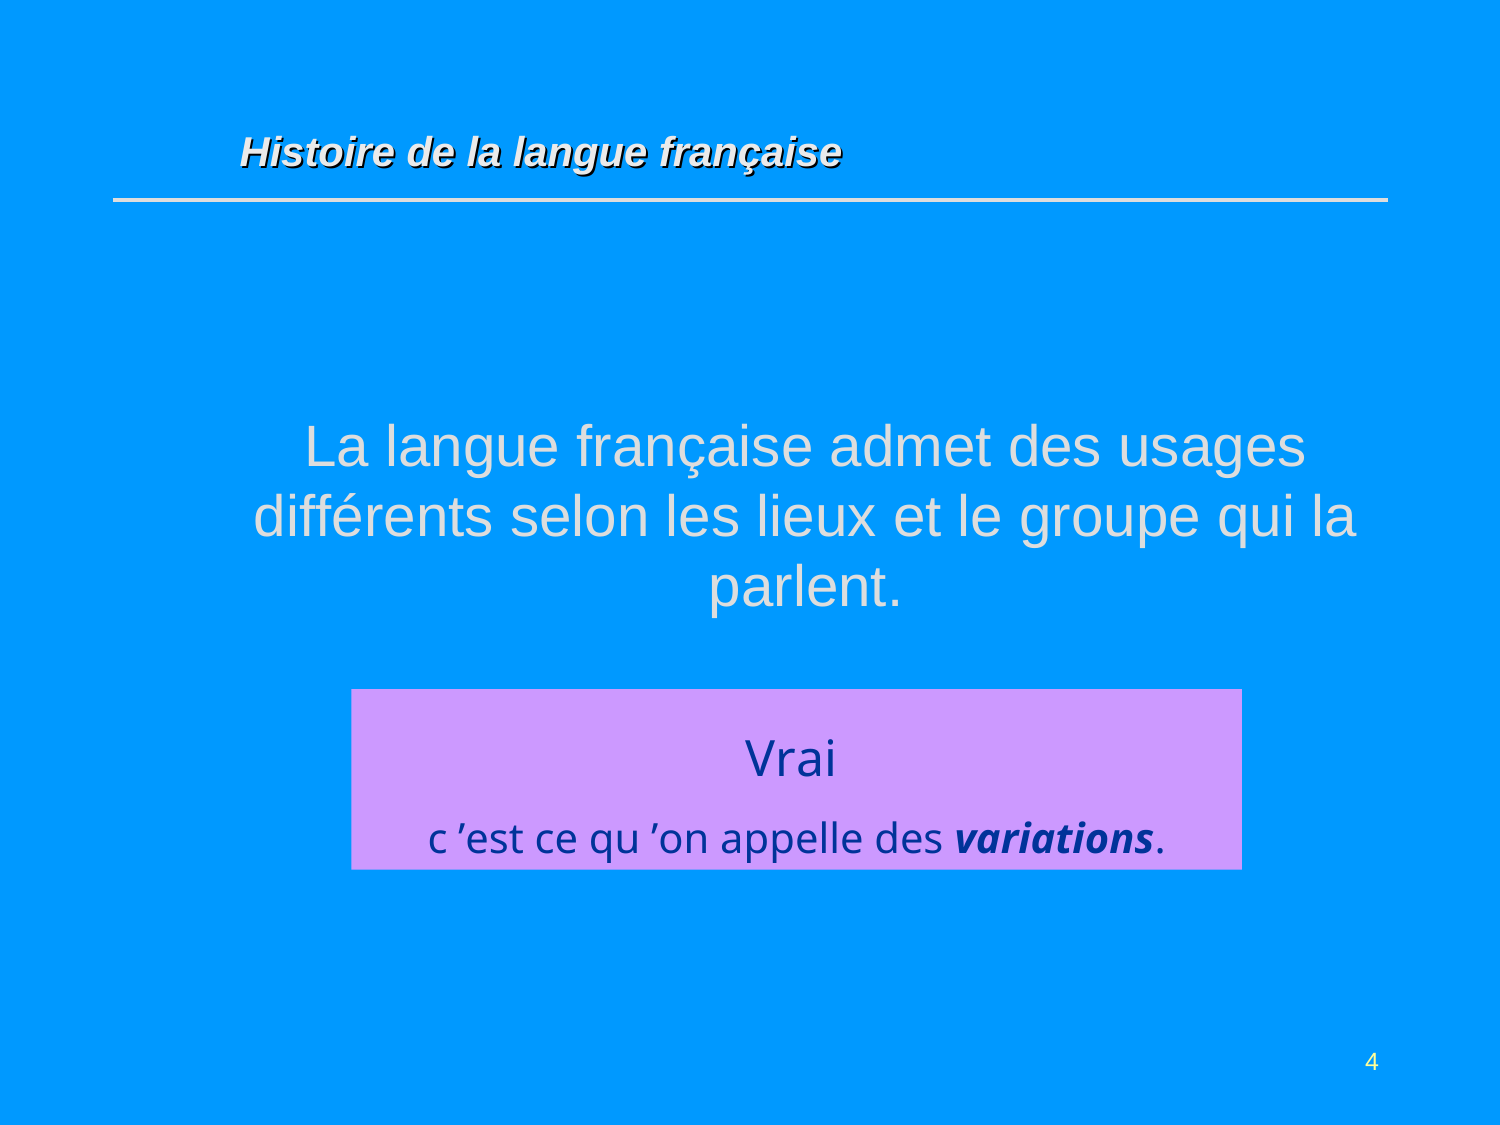

Histoire de la langue française
La langue française admet des usages différents selon les lieux et le groupe qui la parlent.
Vrai / Faux ?
Vrai
c ’est ce qu ’on appelle des variations.
4